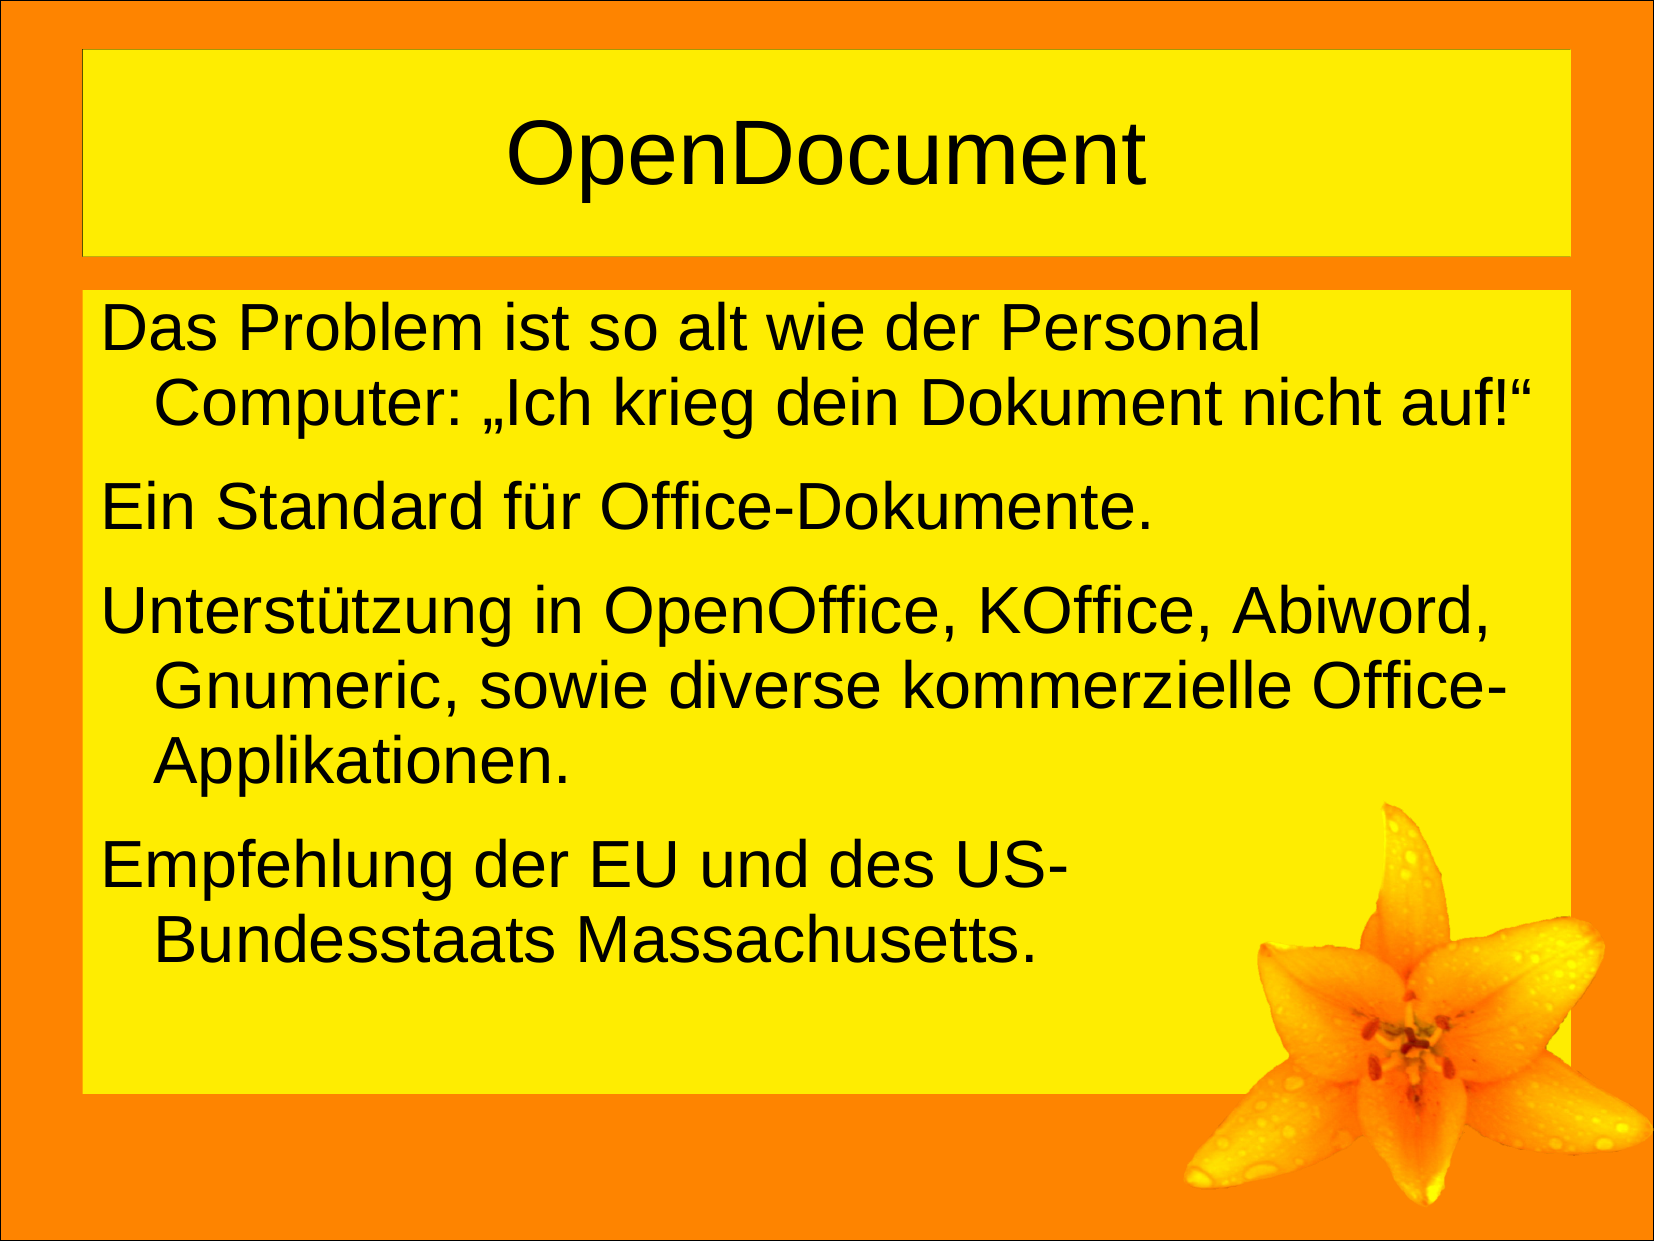

# OpenDocument
Das Problem ist so alt wie der Personal Computer: „Ich krieg dein Dokument nicht auf!“
Ein Standard für Office-Dokumente.
Unterstützung in OpenOffice, KOffice, Abiword, Gnumeric, sowie diverse kommerzielle Office-Applikationen.
Empfehlung der EU und des US-
Bundesstaats Massachusetts.